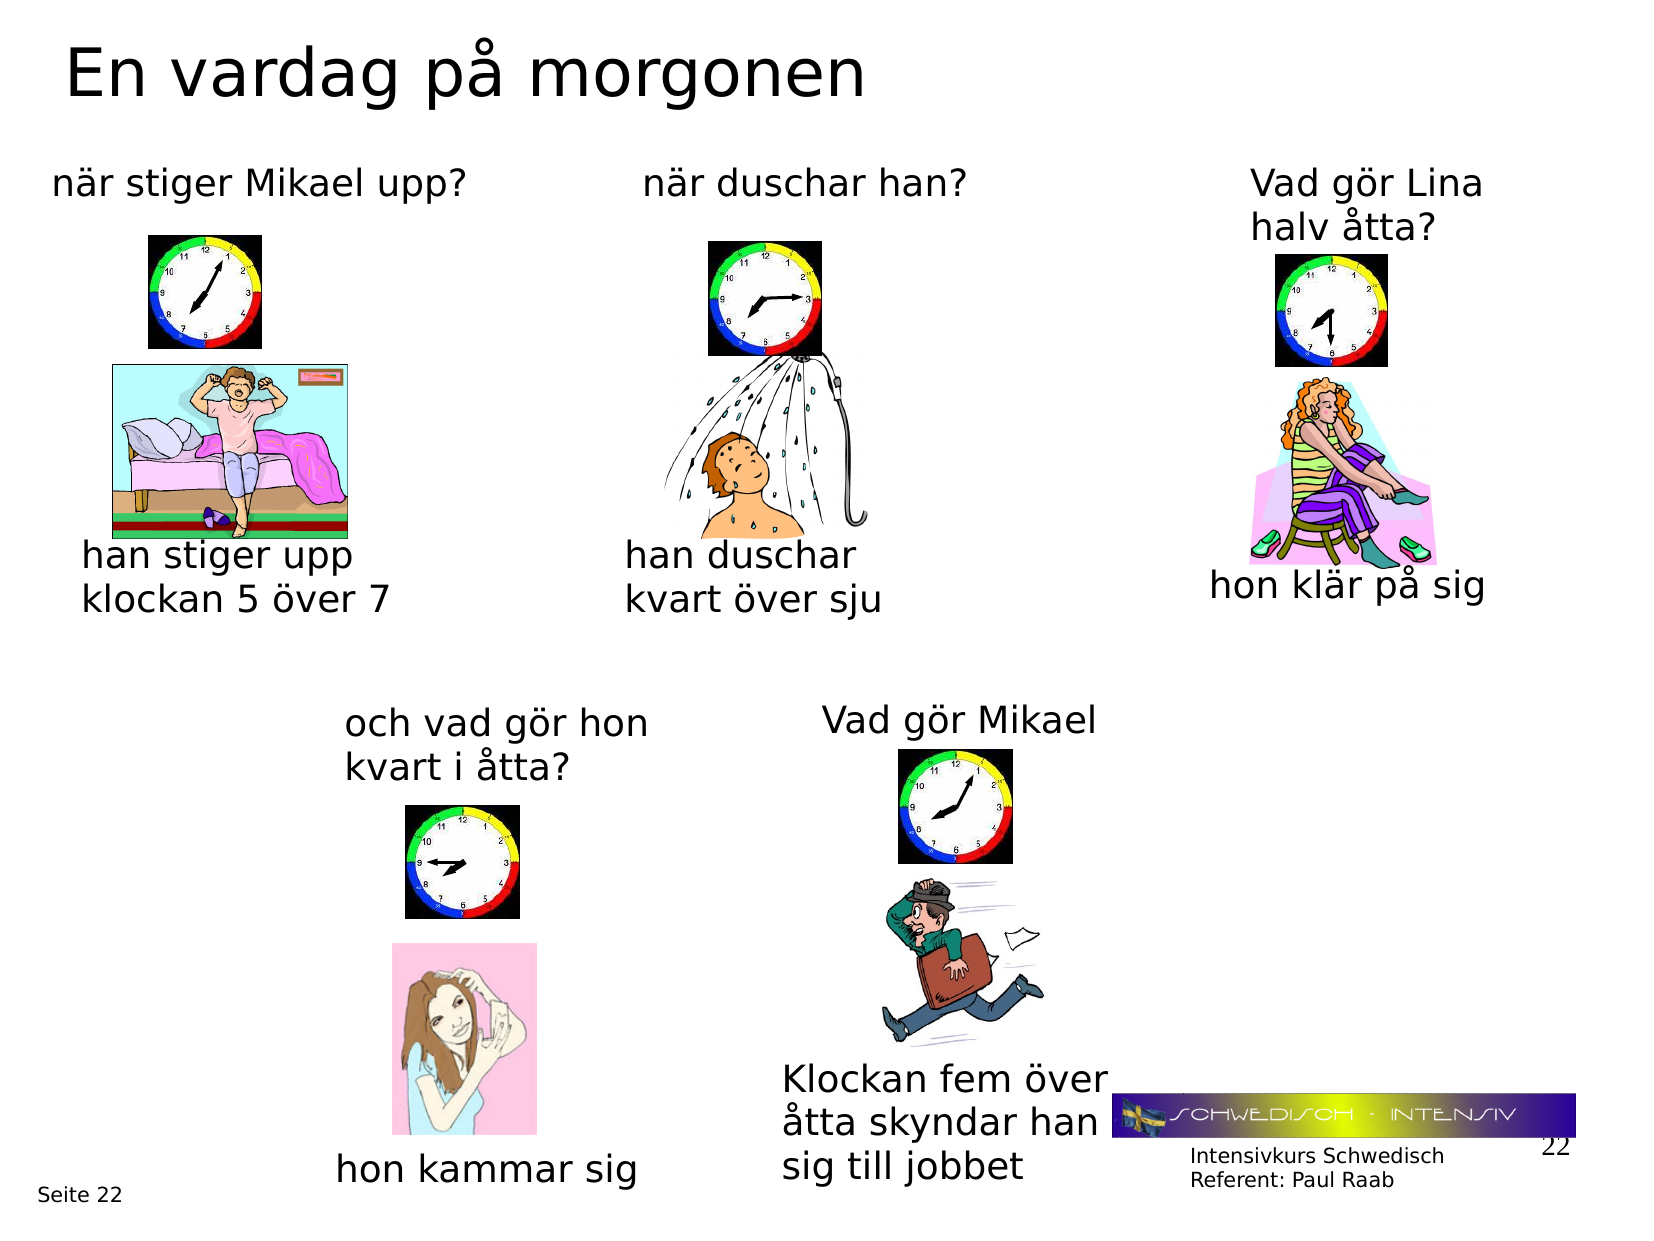

En vardag på morgonen
när stiger Mikael upp?
när duschar han?
Vad gör Lina
halv åtta?
han stiger upp klockan 5 över 7
han duschar kvart över sju
hon klär på sig
Vad gör Mikael
och vad gör hon kvart i åtta?
Klockan fem över åtta skyndar han sig till jobbet
hon kammar sig